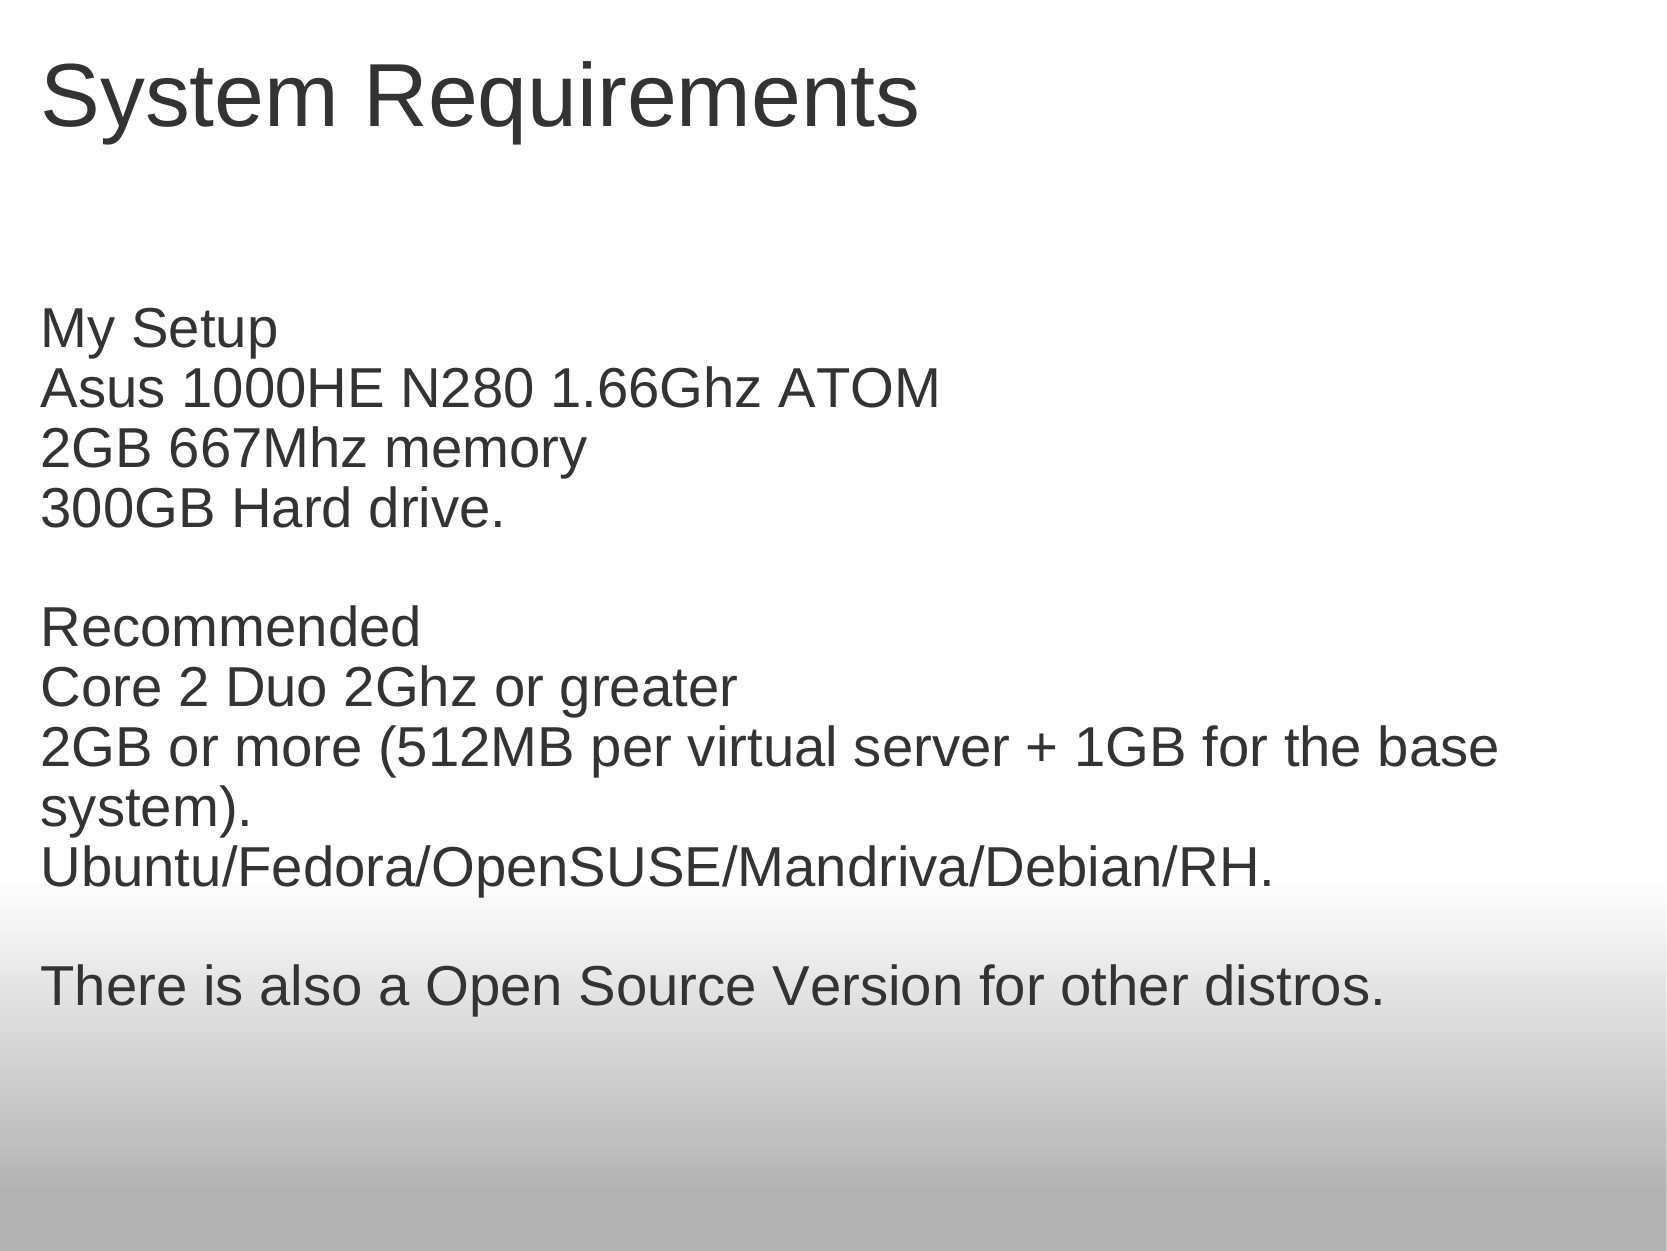

# System Requirements
My Setup
Asus 1000HE N280 1.66Ghz ATOM
2GB 667Mhz memory
300GB Hard drive.
Recommended
Core 2 Duo 2Ghz or greater
2GB or more (512MB per virtual server + 1GB for the base system).
Ubuntu/Fedora/OpenSUSE/Mandriva/Debian/RH.
There is also a Open Source Version for other distros.